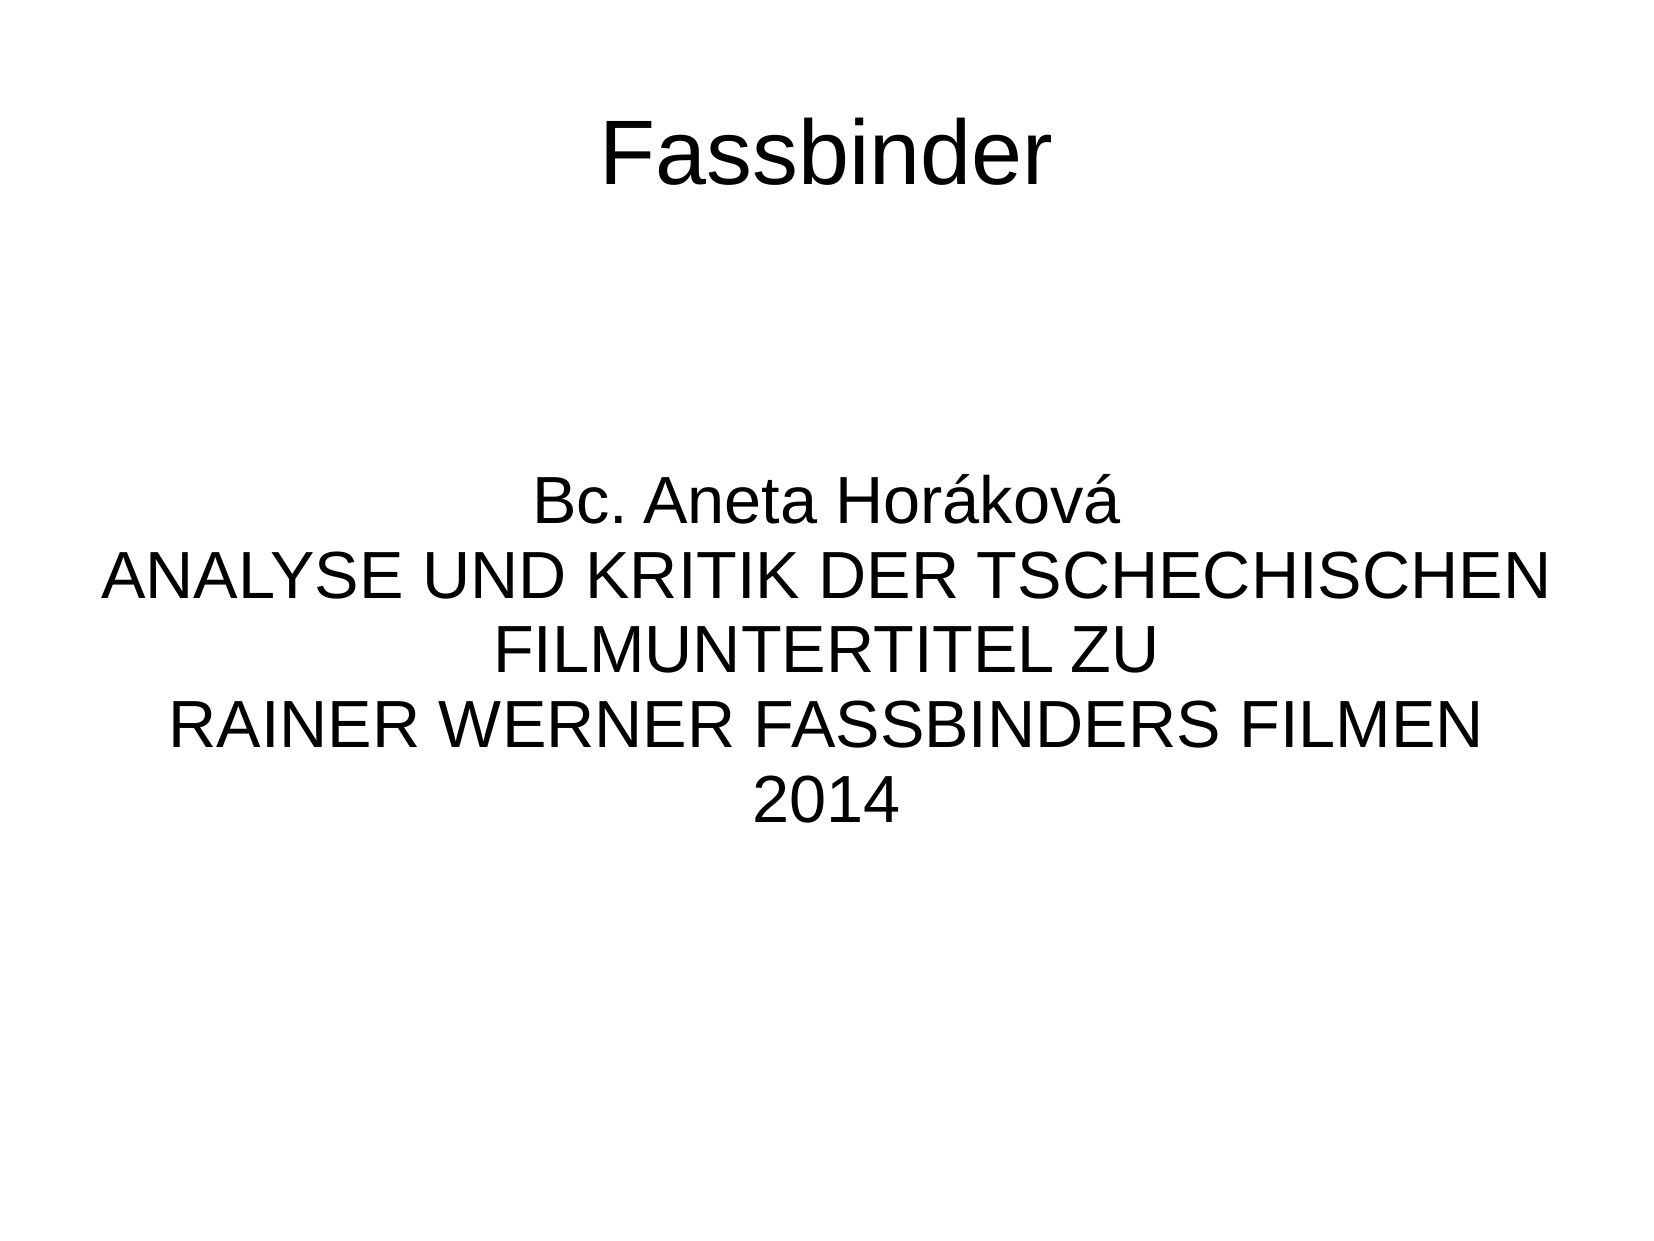

# Fassbinder
Bc. Aneta Horáková
ANALYSE UND KRITIK DER TSCHECHISCHEN FILMUNTERTITEL ZU
RAINER WERNER FASSBINDERS FILMEN
2014